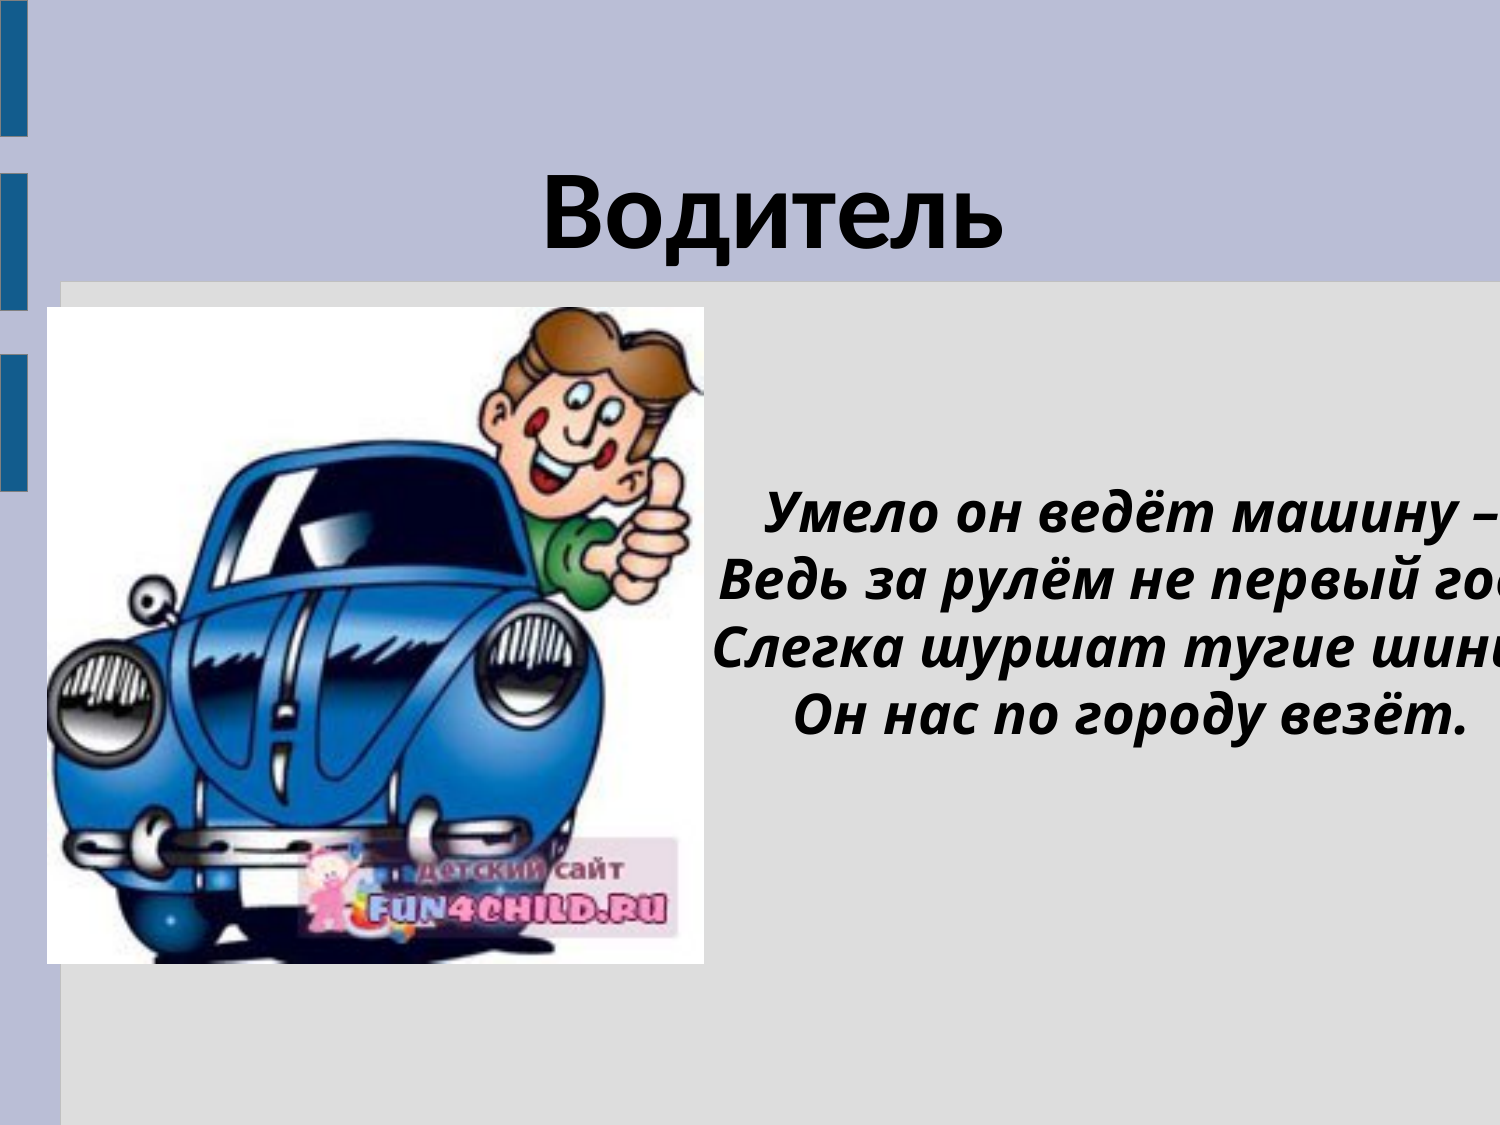

Водитель
# Умело он ведёт машину – Ведь за рулём не первый год! Слегка шуршат тугие шины, Он нас по городу везёт.